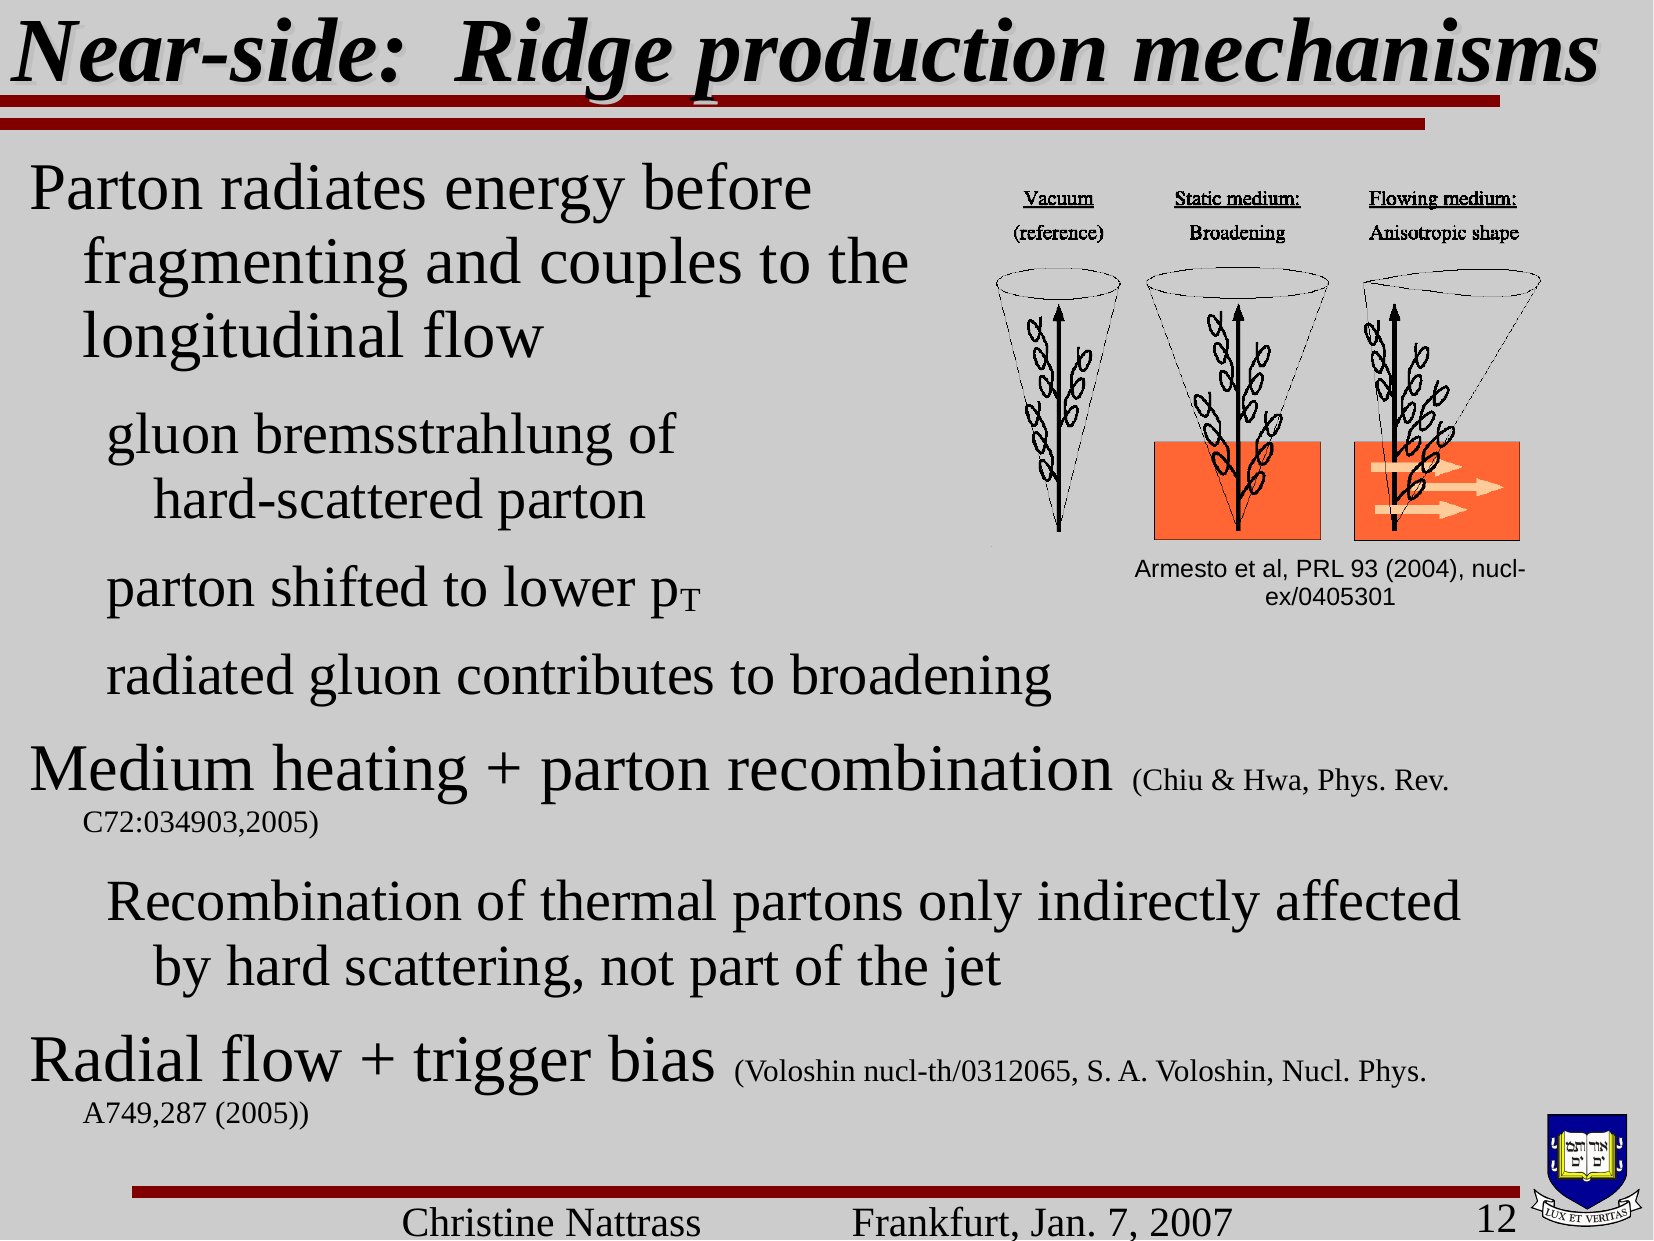

# Near-side: Ridge production mechanisms
Parton radiates energy before
fragmenting and couples to the
longitudinal flow
gluon bremsstrahlung of
hard-scattered parton
parton shifted to lower pT
radiated gluon contributes to broadening
Medium heating + parton recombination (Chiu & Hwa, Phys. Rev. C72:034903,2005)
Recombination of thermal partons only indirectly affected by hard scattering, not part of the jet
Radial flow + trigger bias (Voloshin nucl-th/0312065, S. A. Voloshin, Nucl. Phys. A749,287 (2005))
Armesto et al, PRL 93 (2004), nucl-ex/0405301
THIS SLIDE NEEDS WORK, add models
Stoecker, plasma instabilities (Mueller)